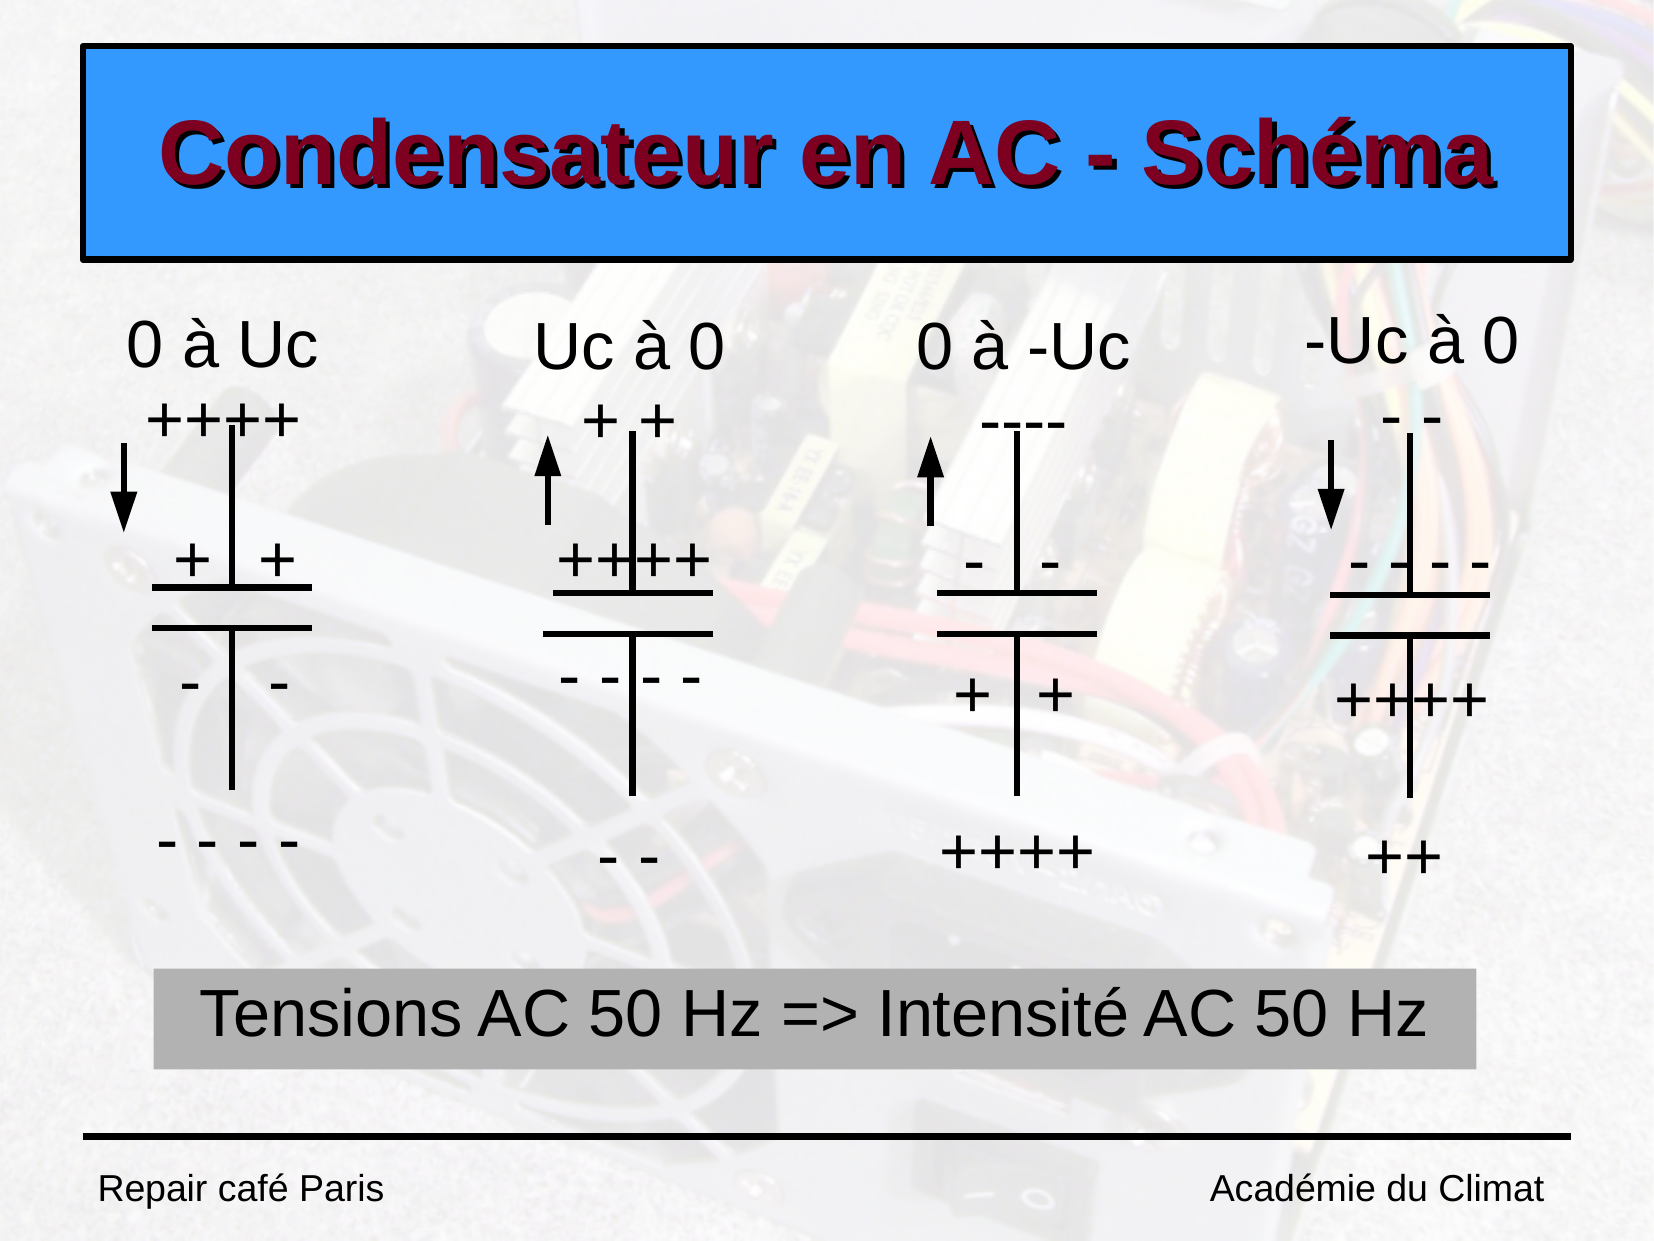

# Condensateur en AC - Schéma
-Uc à 0
- -
0 à Uc
++++
Uc à 0
+ +
0 à -Uc
----
+
+
++++
-
-
- - - -
- - - -
-
-
+
+
++++
- - - -
++++
- -
++
Tensions AC 50 Hz => Intensité AC 50 Hz
Repair café Paris	Académie du Climat